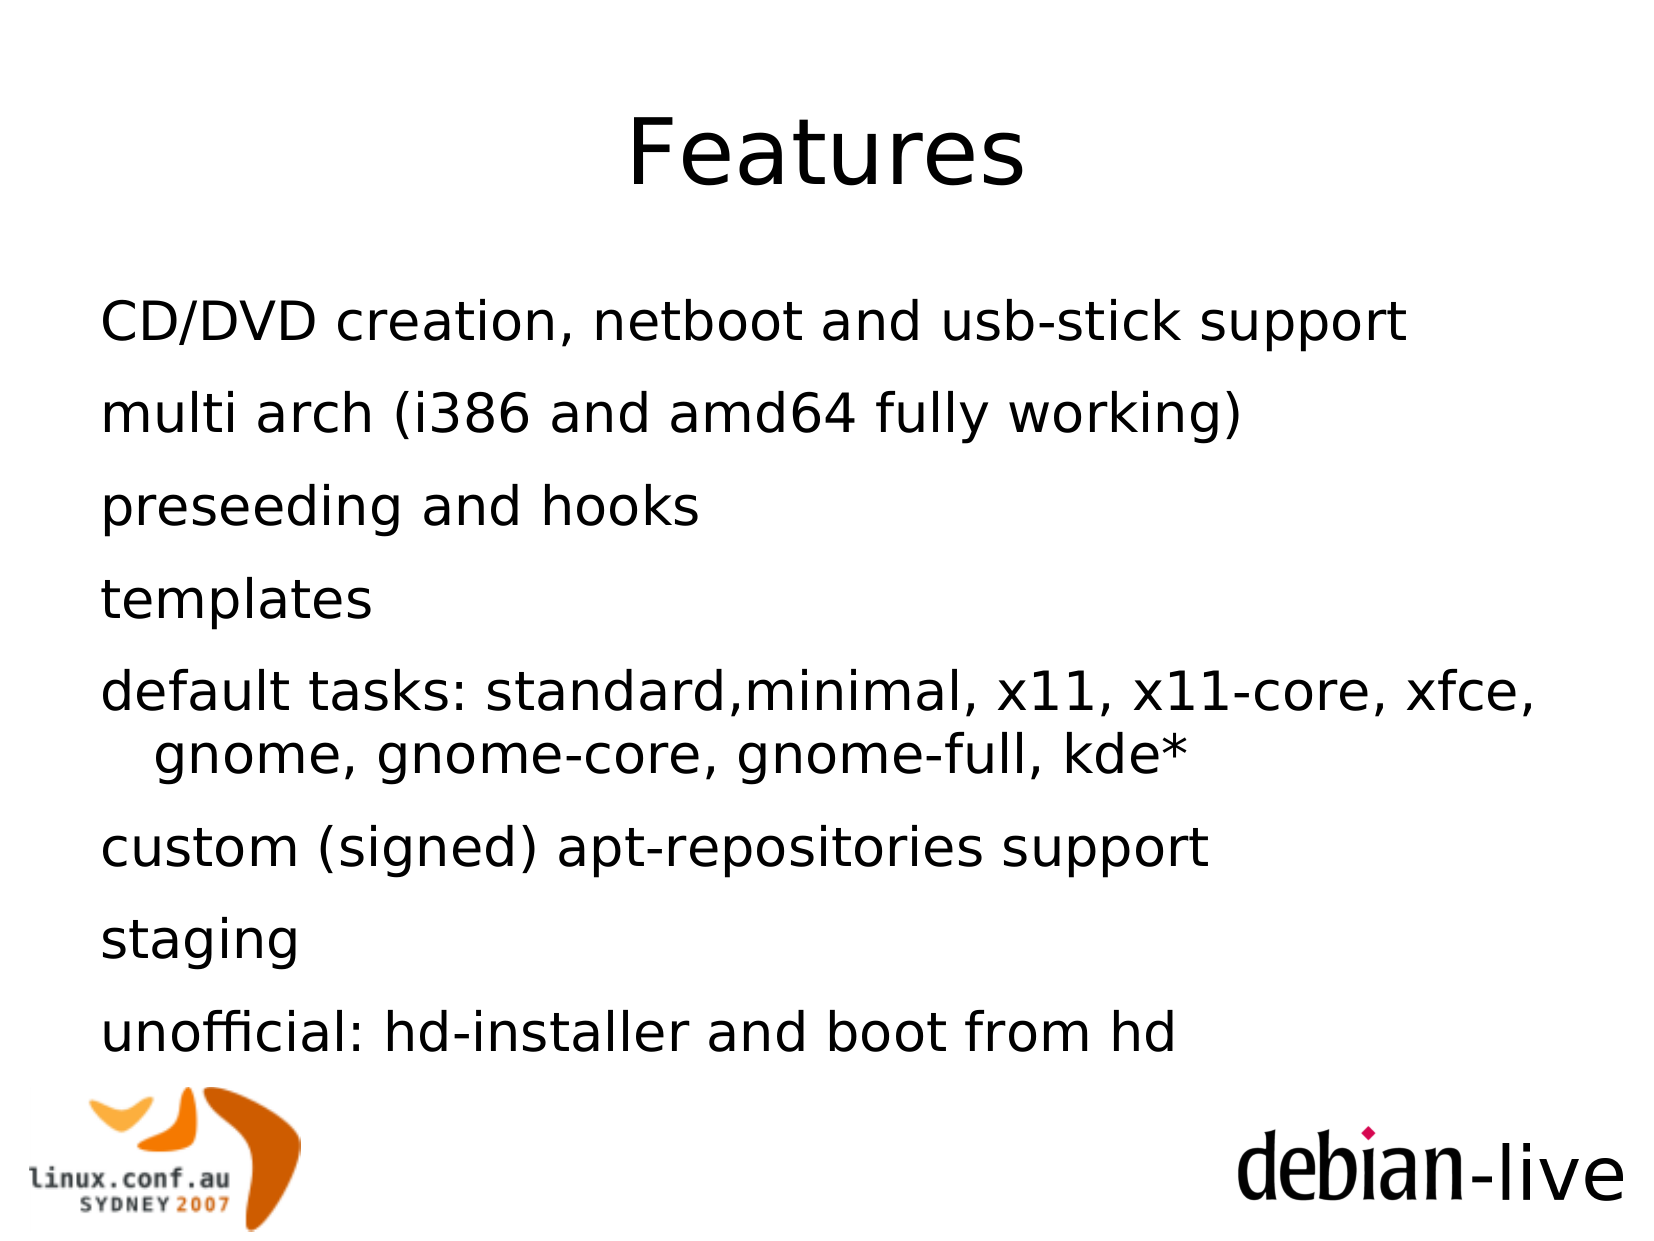

# Features
CD/DVD creation, netboot and usb-stick support
multi arch (i386 and amd64 fully working)
preseeding and hooks
templates
default tasks: standard,minimal, x11, x11-core, xfce, gnome, gnome-core, gnome-full, kde*
custom (signed) apt-repositories support
staging
unofficial: hd-installer and boot from hd